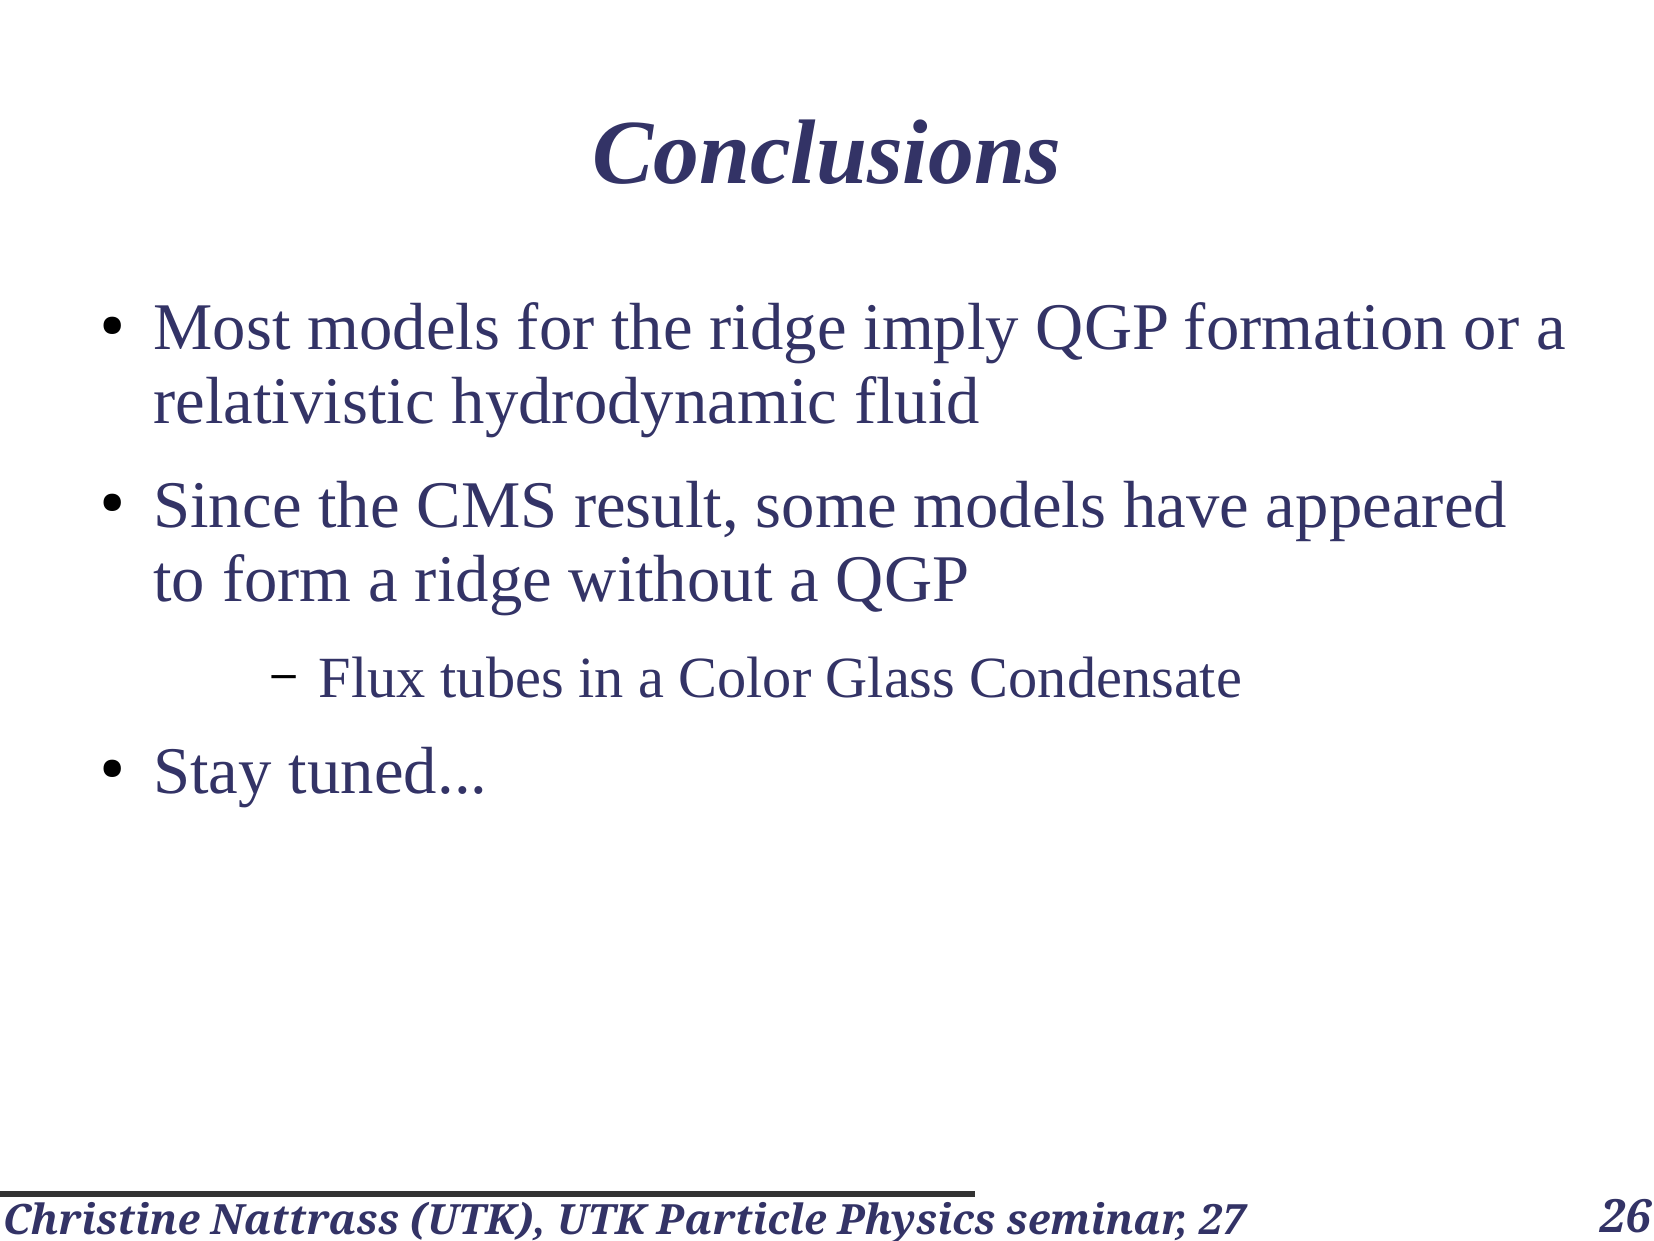

# Conclusions
Most models for the ridge imply QGP formation or a relativistic hydrodynamic fluid
Since the CMS result, some models have appeared to form a ridge without a QGP
Flux tubes in a Color Glass Condensate
Stay tuned...